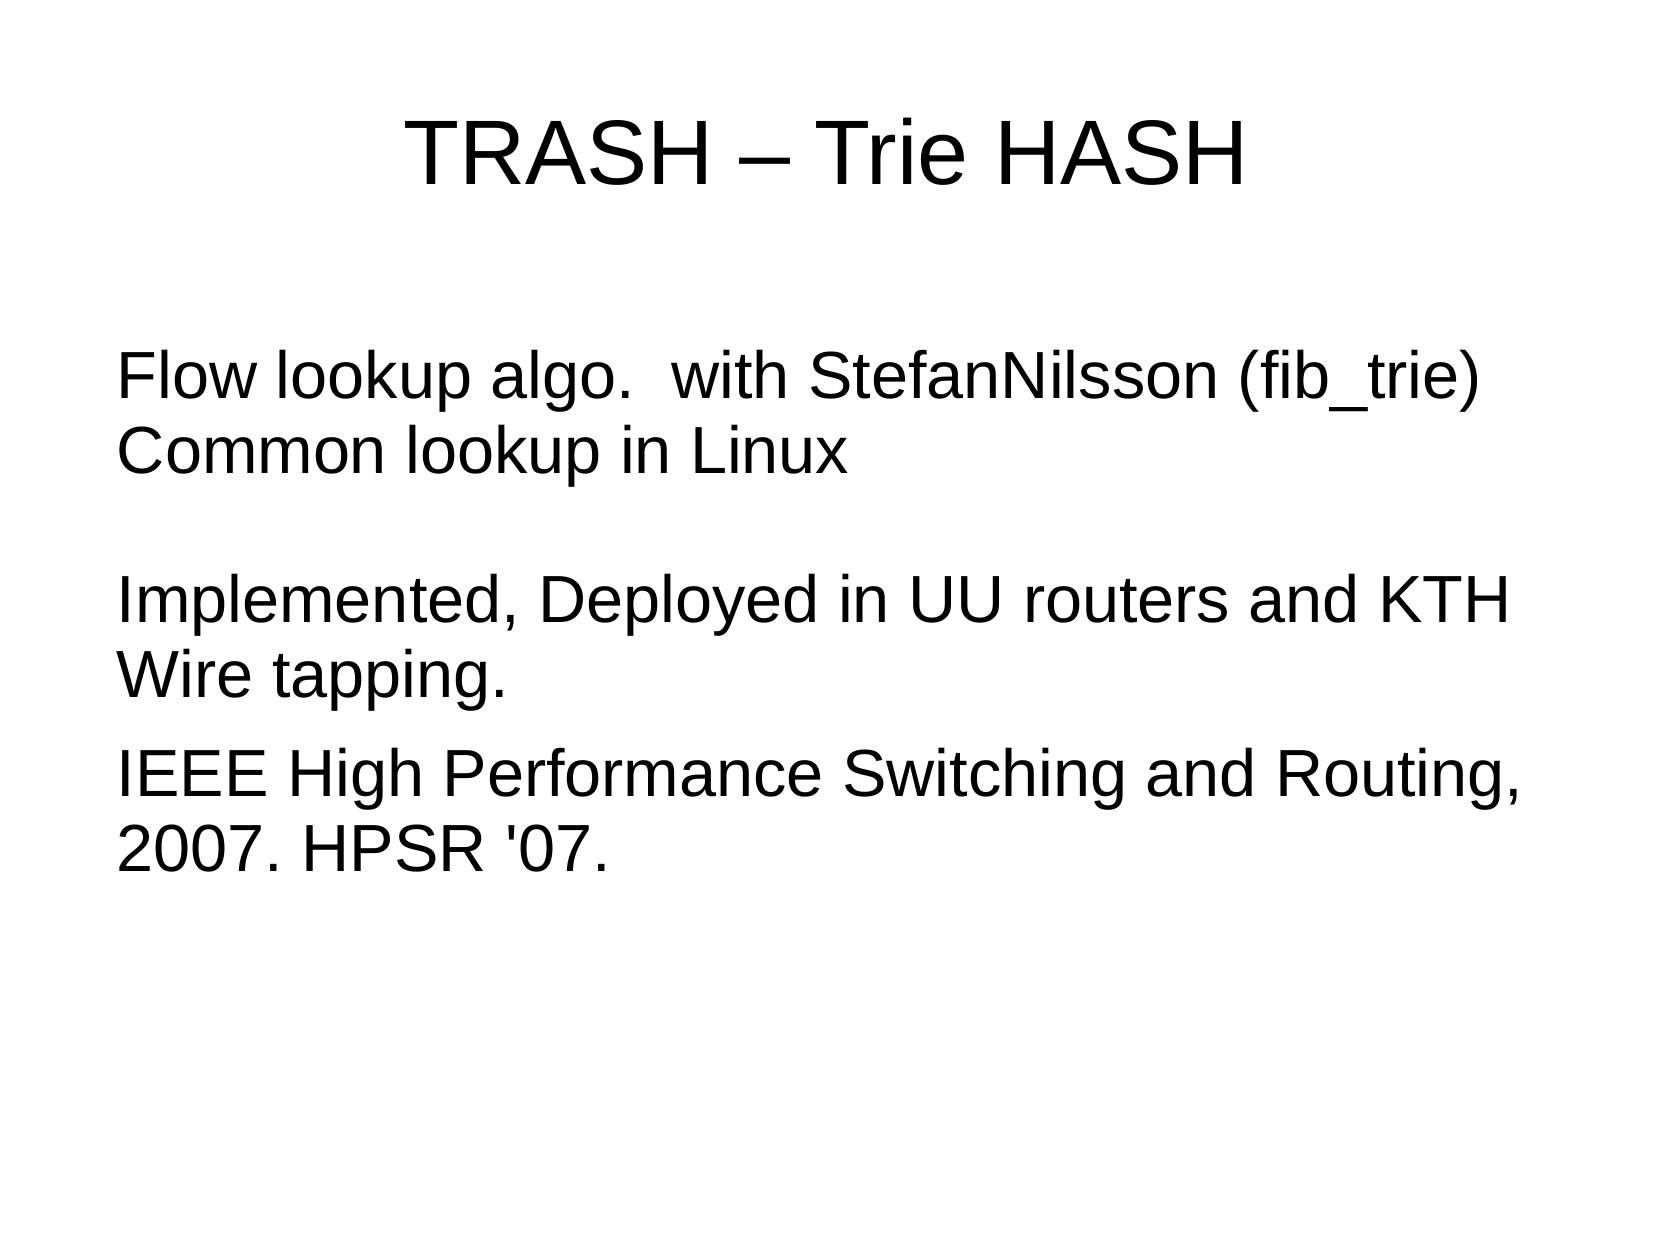

# TRASH – Trie HASH
Flow lookup algo. with StefanNilsson (fib_trie)
Common lookup in Linux
Implemented, Deployed in UU routers and KTH
Wire tapping.
IEEE High Performance Switching and Routing, 2007. HPSR '07.